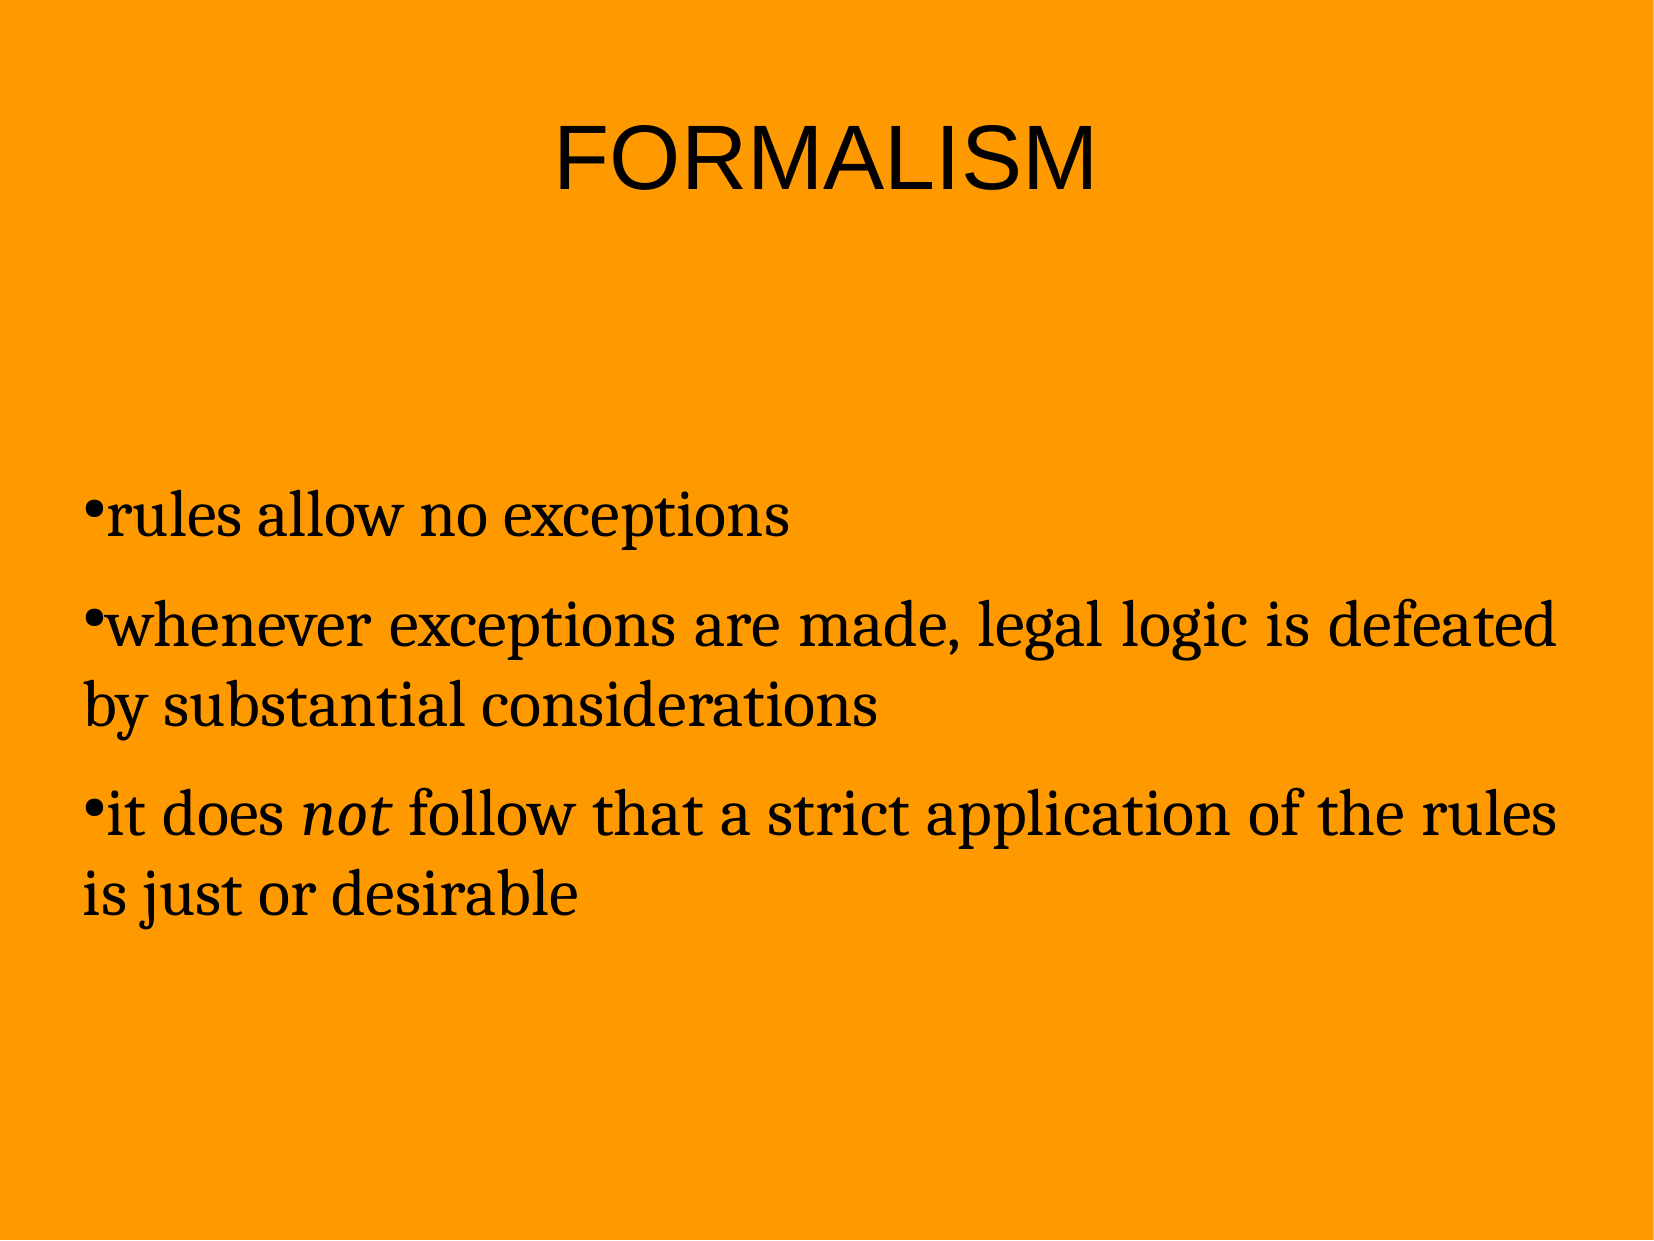

# FORMALISM
rules allow no exceptions
whenever exceptions are made, legal logic is defeated by substantial considerations
it does not follow that a strict application of the rules is just or desirable